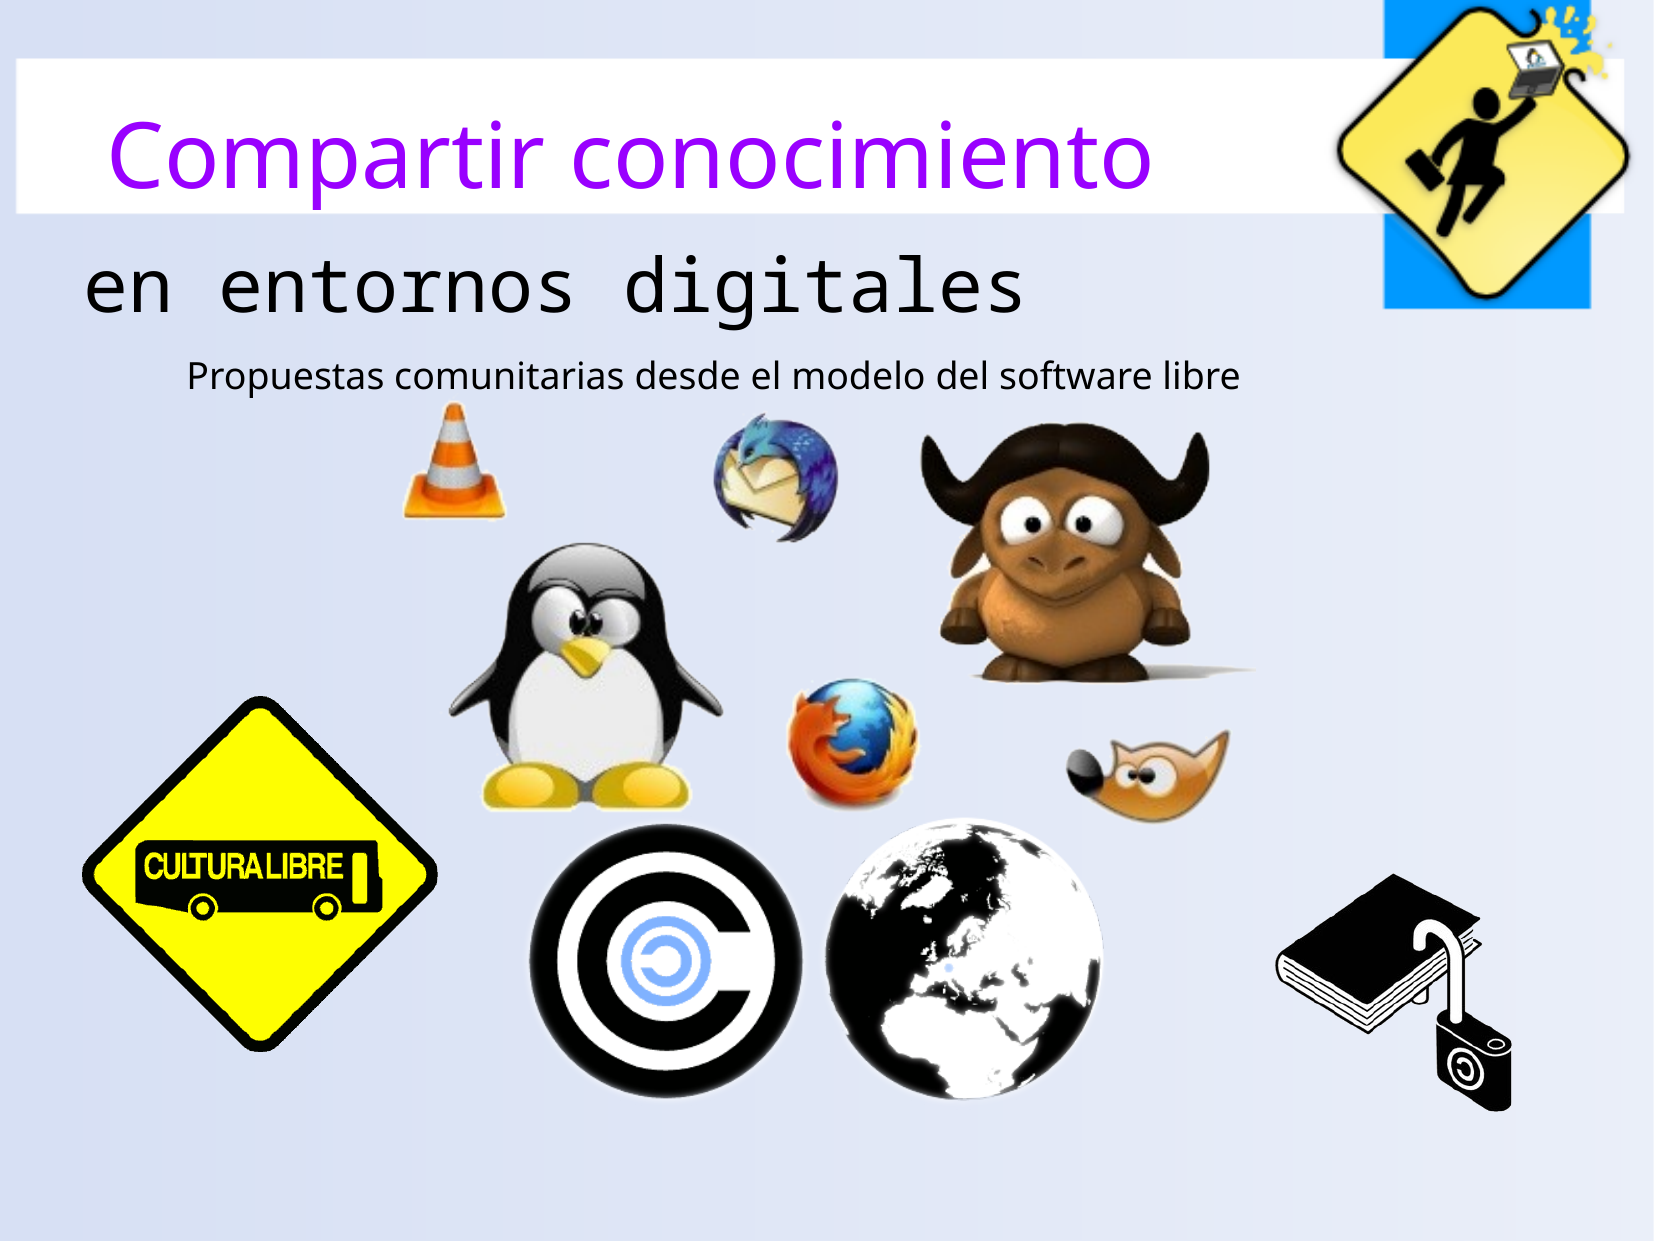

# Compartir conocimiento
en entornos digitales
Propuestas comunitarias desde el modelo del software libre